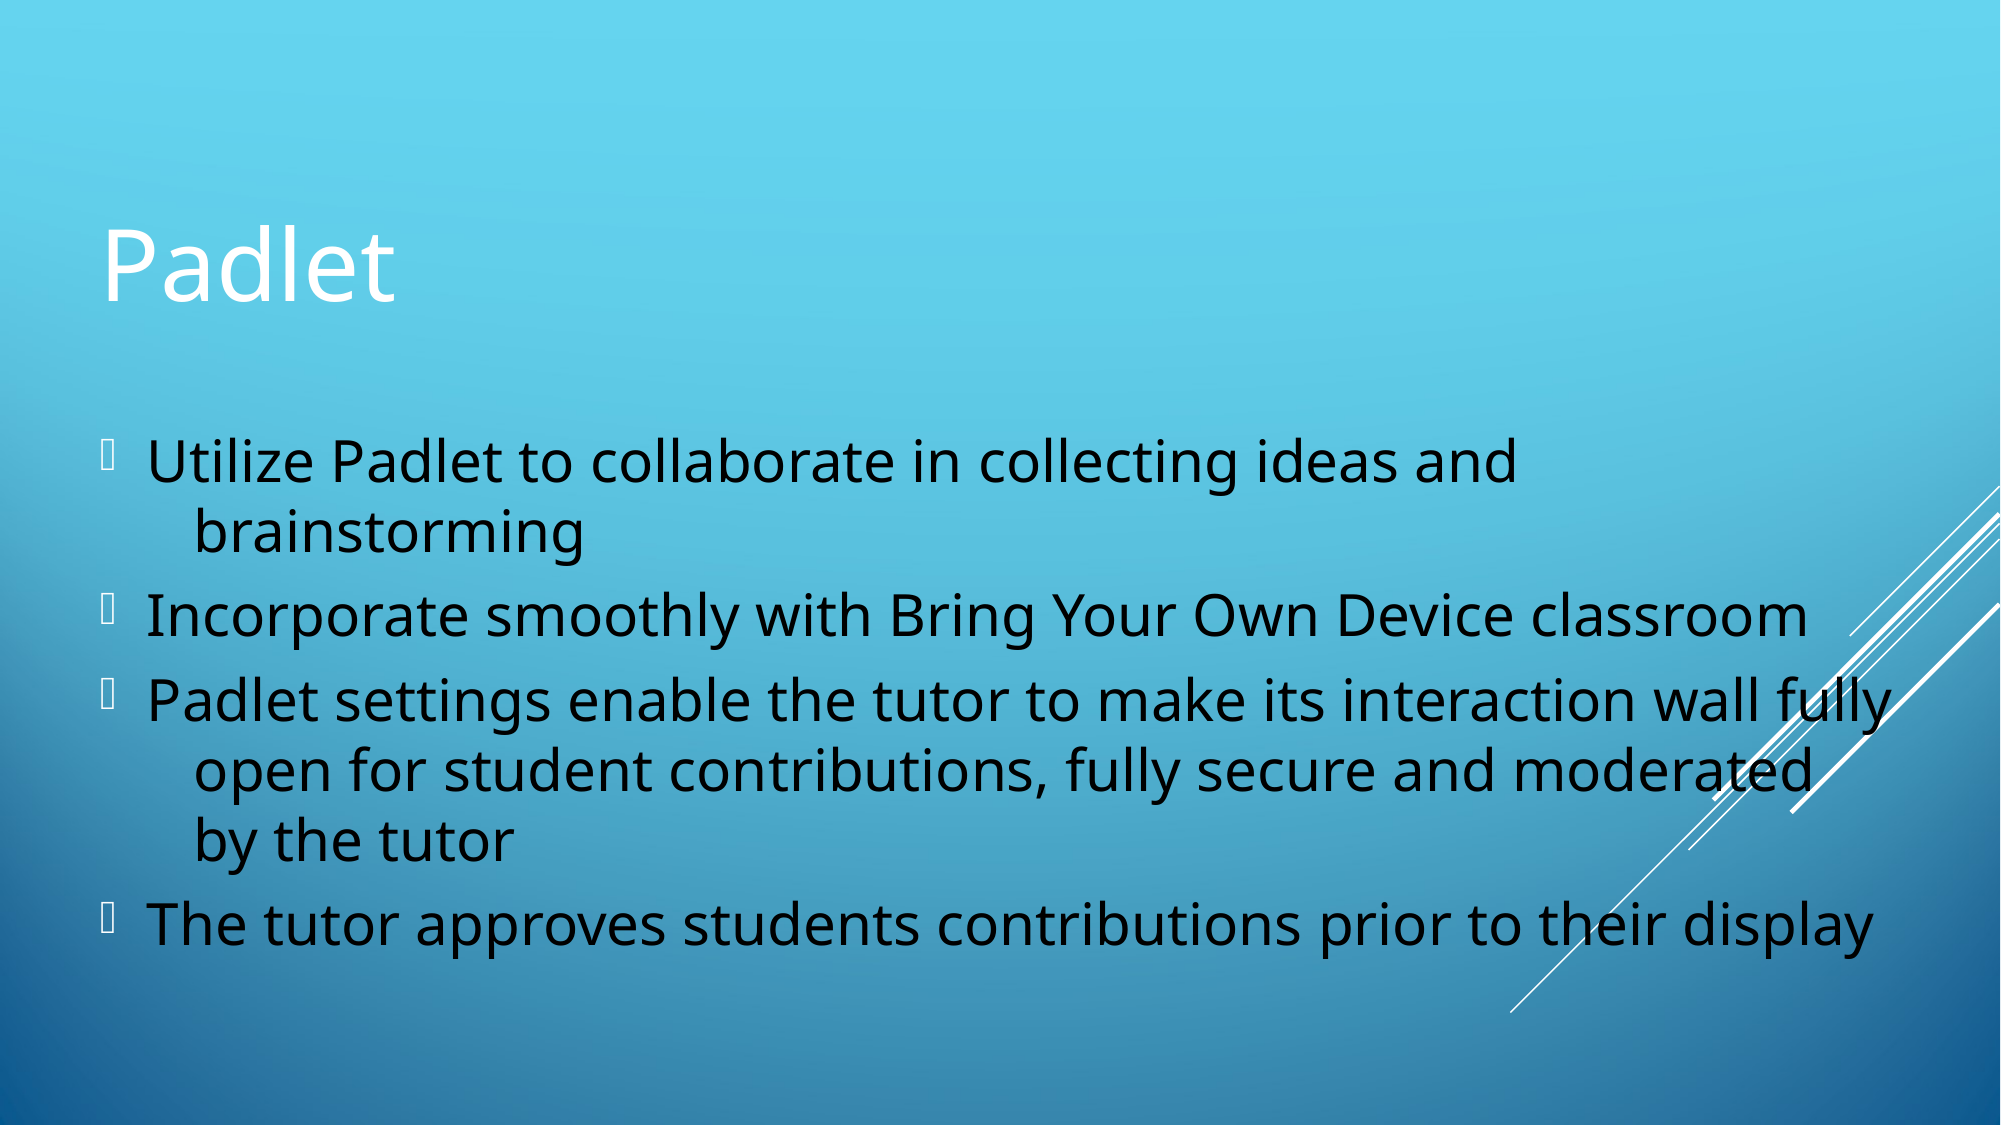

# Padlet
Utilize Padlet to collaborate in collecting ideas and brainstorming
Incorporate smoothly with Bring Your Own Device classroom
Padlet settings enable the tutor to make its interaction wall fully open for student contributions, fully secure and moderated by the tutor
The tutor approves students contributions prior to their display